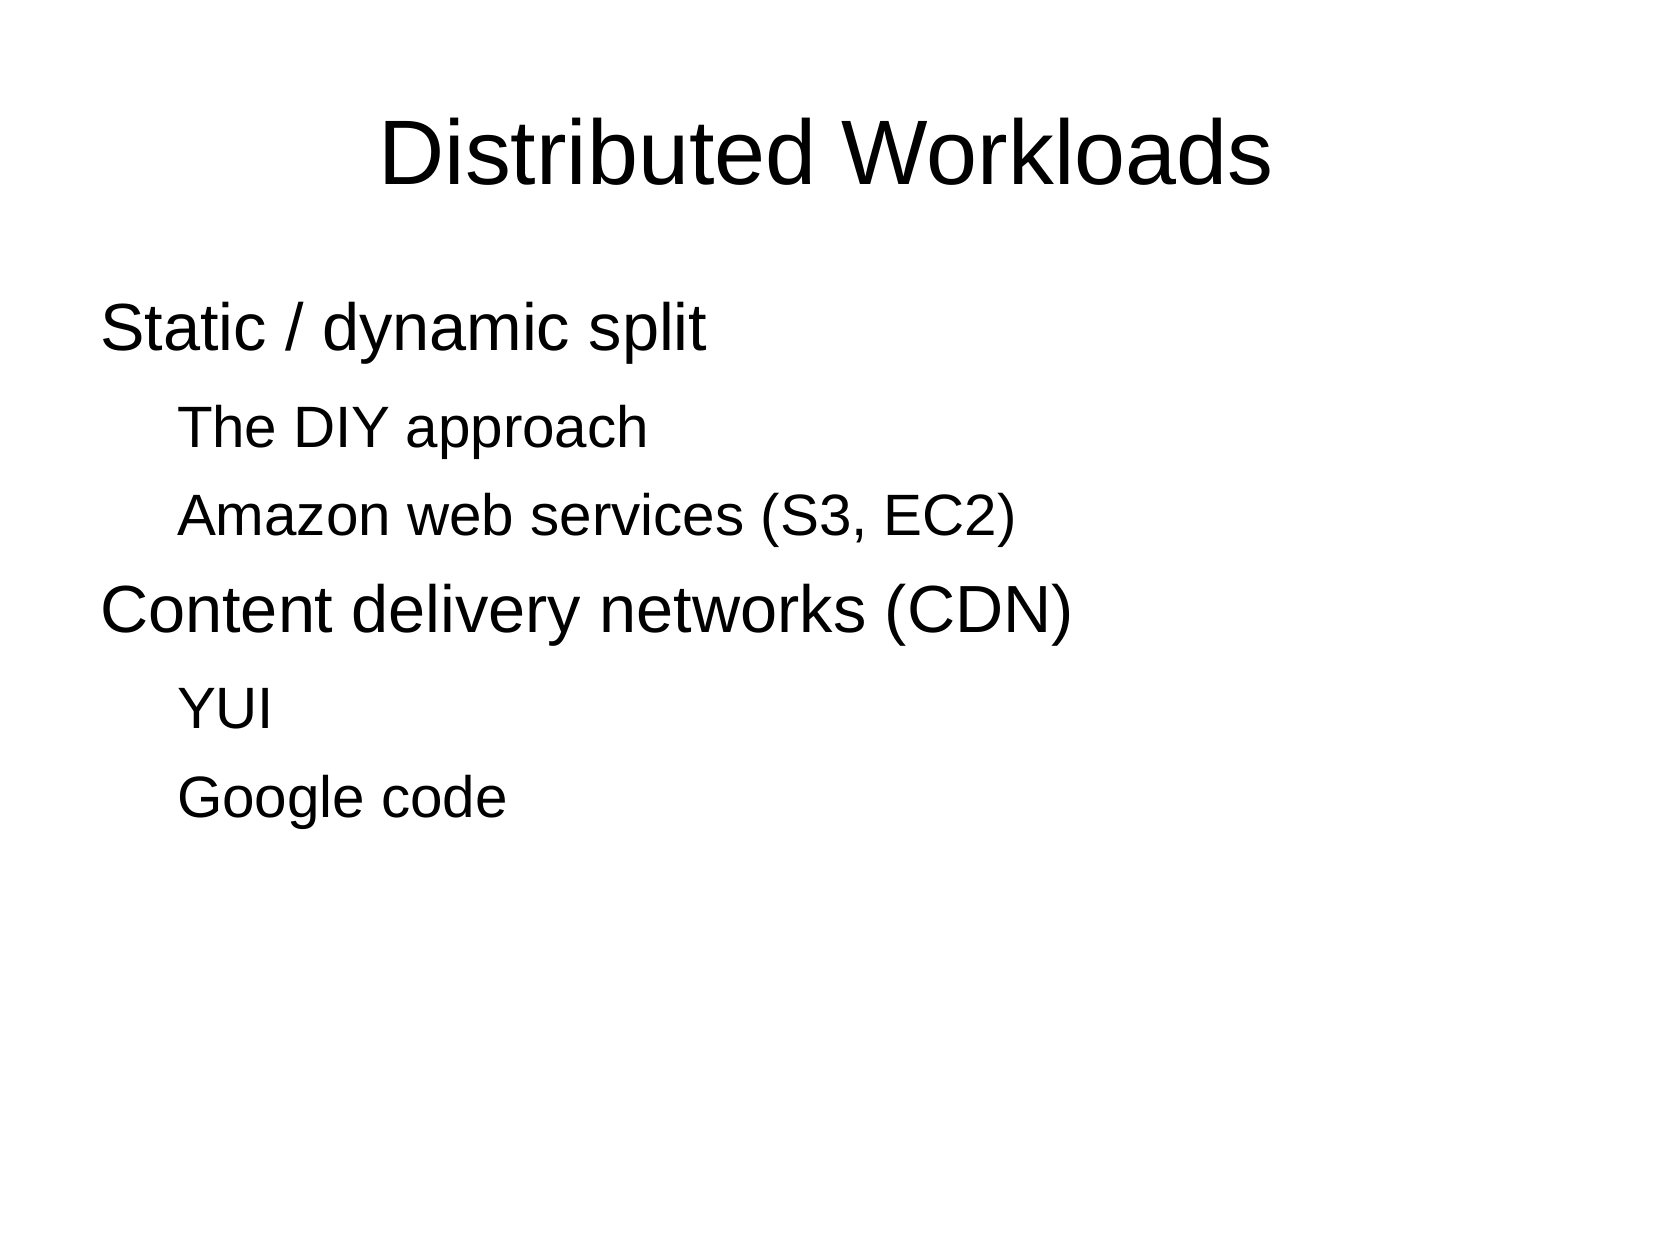

# Distributed Workloads
Static / dynamic split
The DIY approach
Amazon web services (S3, EC2)
Content delivery networks (CDN)
YUI
Google code